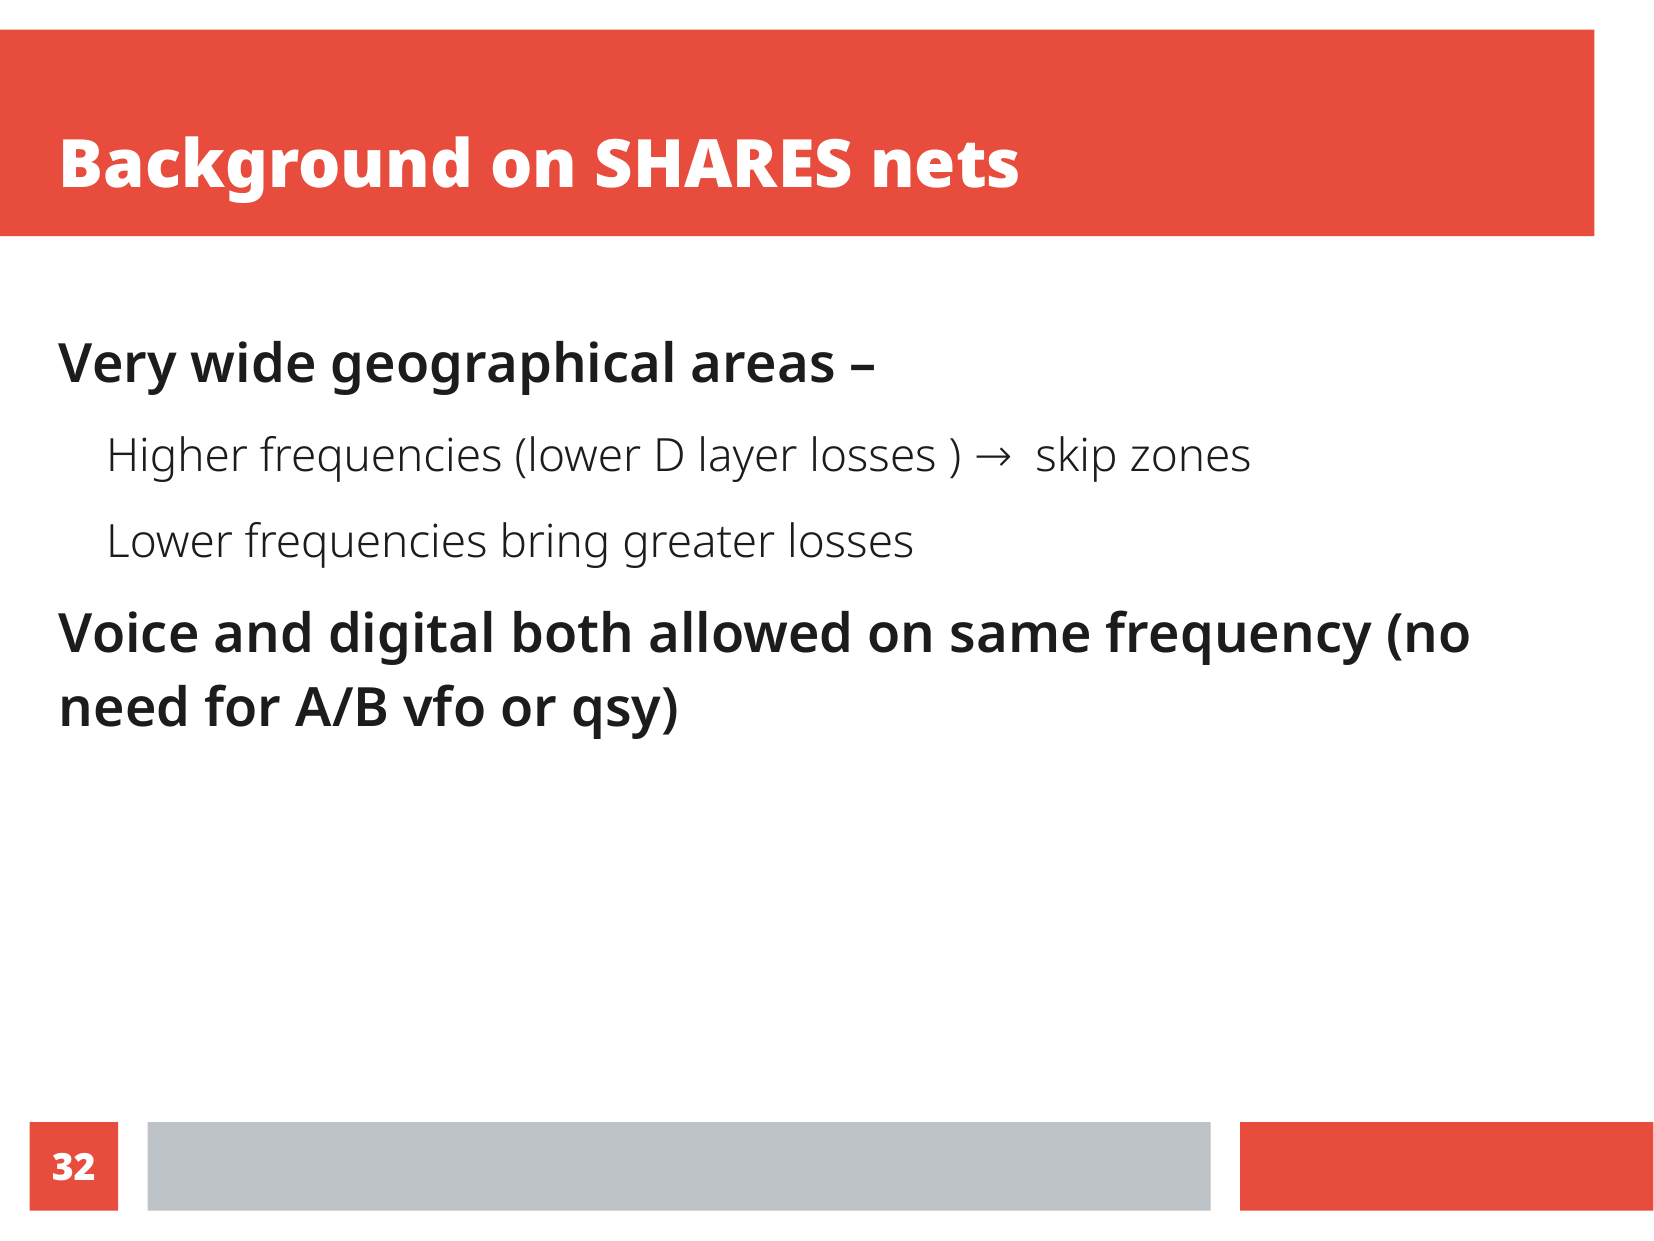

# Background on SHARES nets
Very wide geographical areas –
Higher frequencies (lower D layer losses ) → skip zones
Lower frequencies bring greater losses
Voice and digital both allowed on same frequency (no need for A/B vfo or qsy)
32